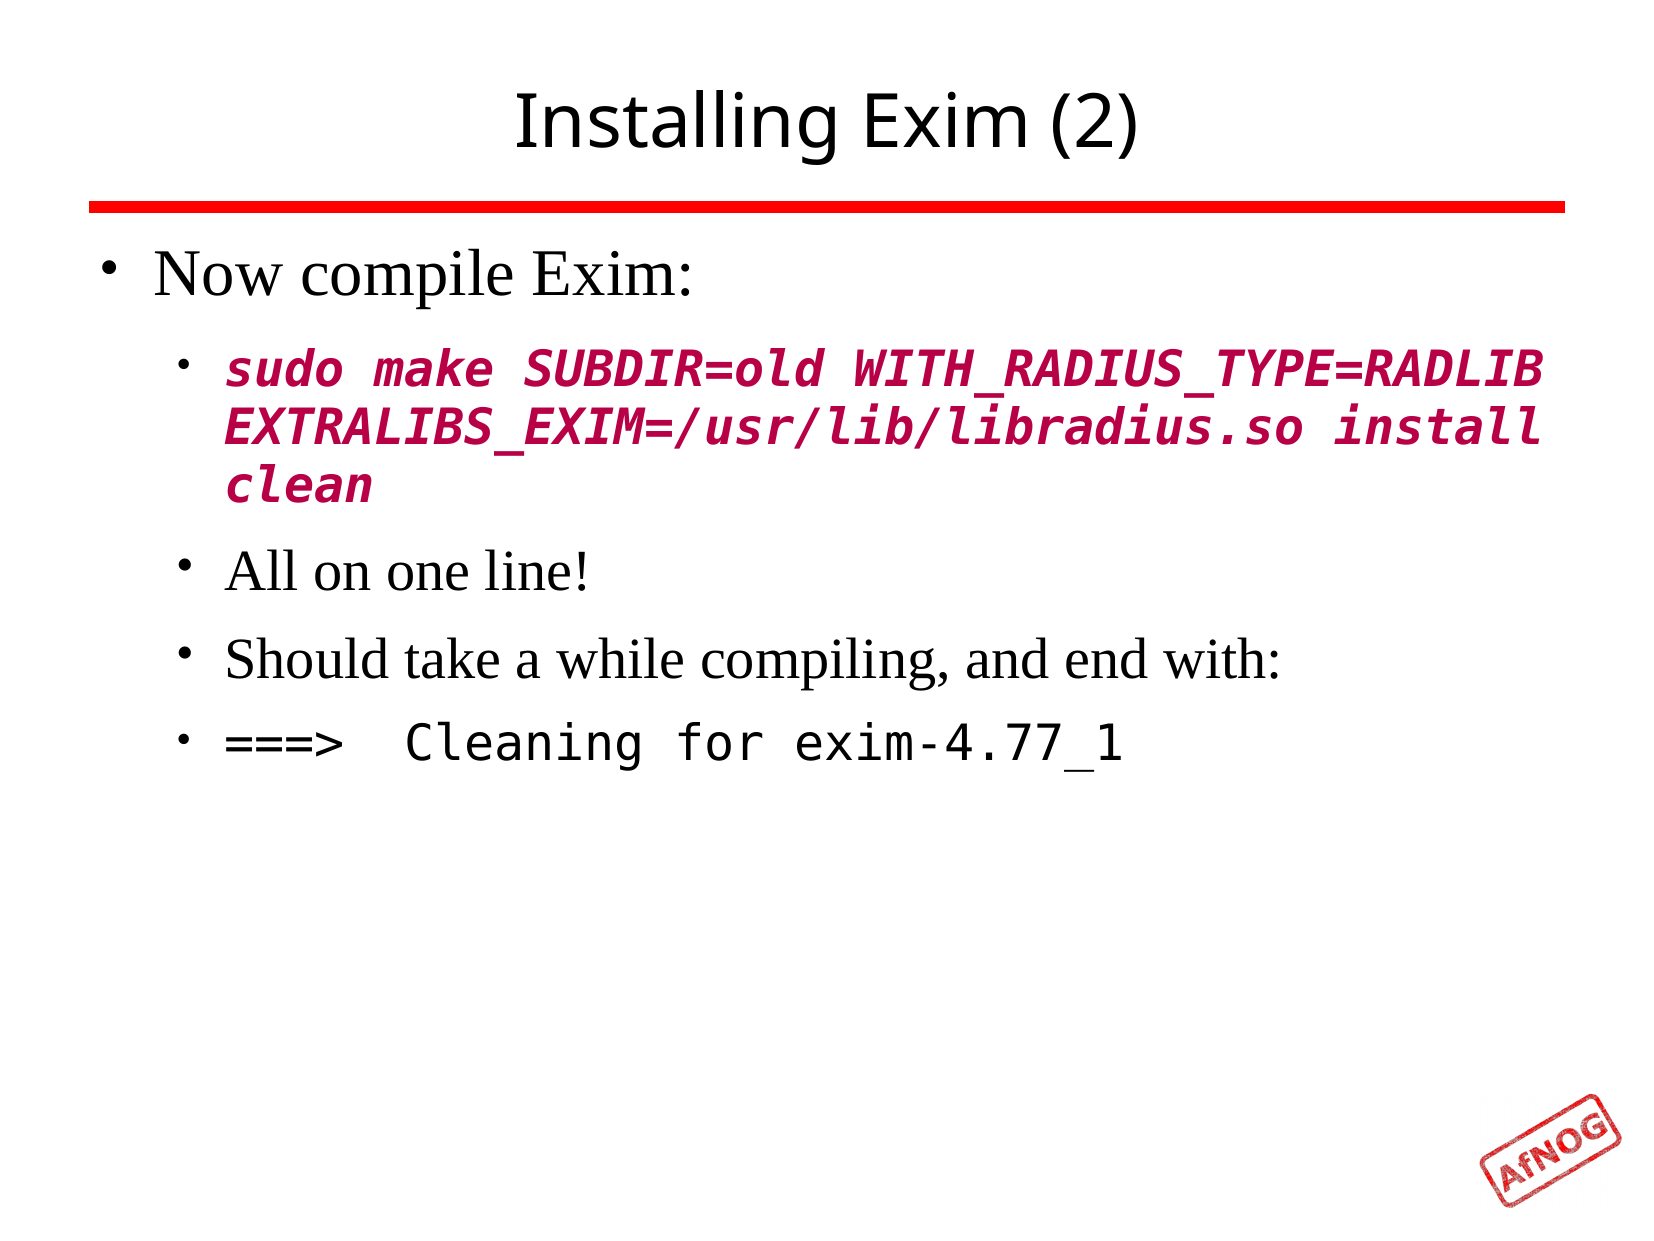

# Installing Exim (2)
Now compile Exim:
sudo make SUBDIR=old WITH_RADIUS_TYPE=RADLIB EXTRALIBS_EXIM=/usr/lib/libradius.so install clean
All on one line!
Should take a while compiling, and end with:
===> Cleaning for exim-4.77_1